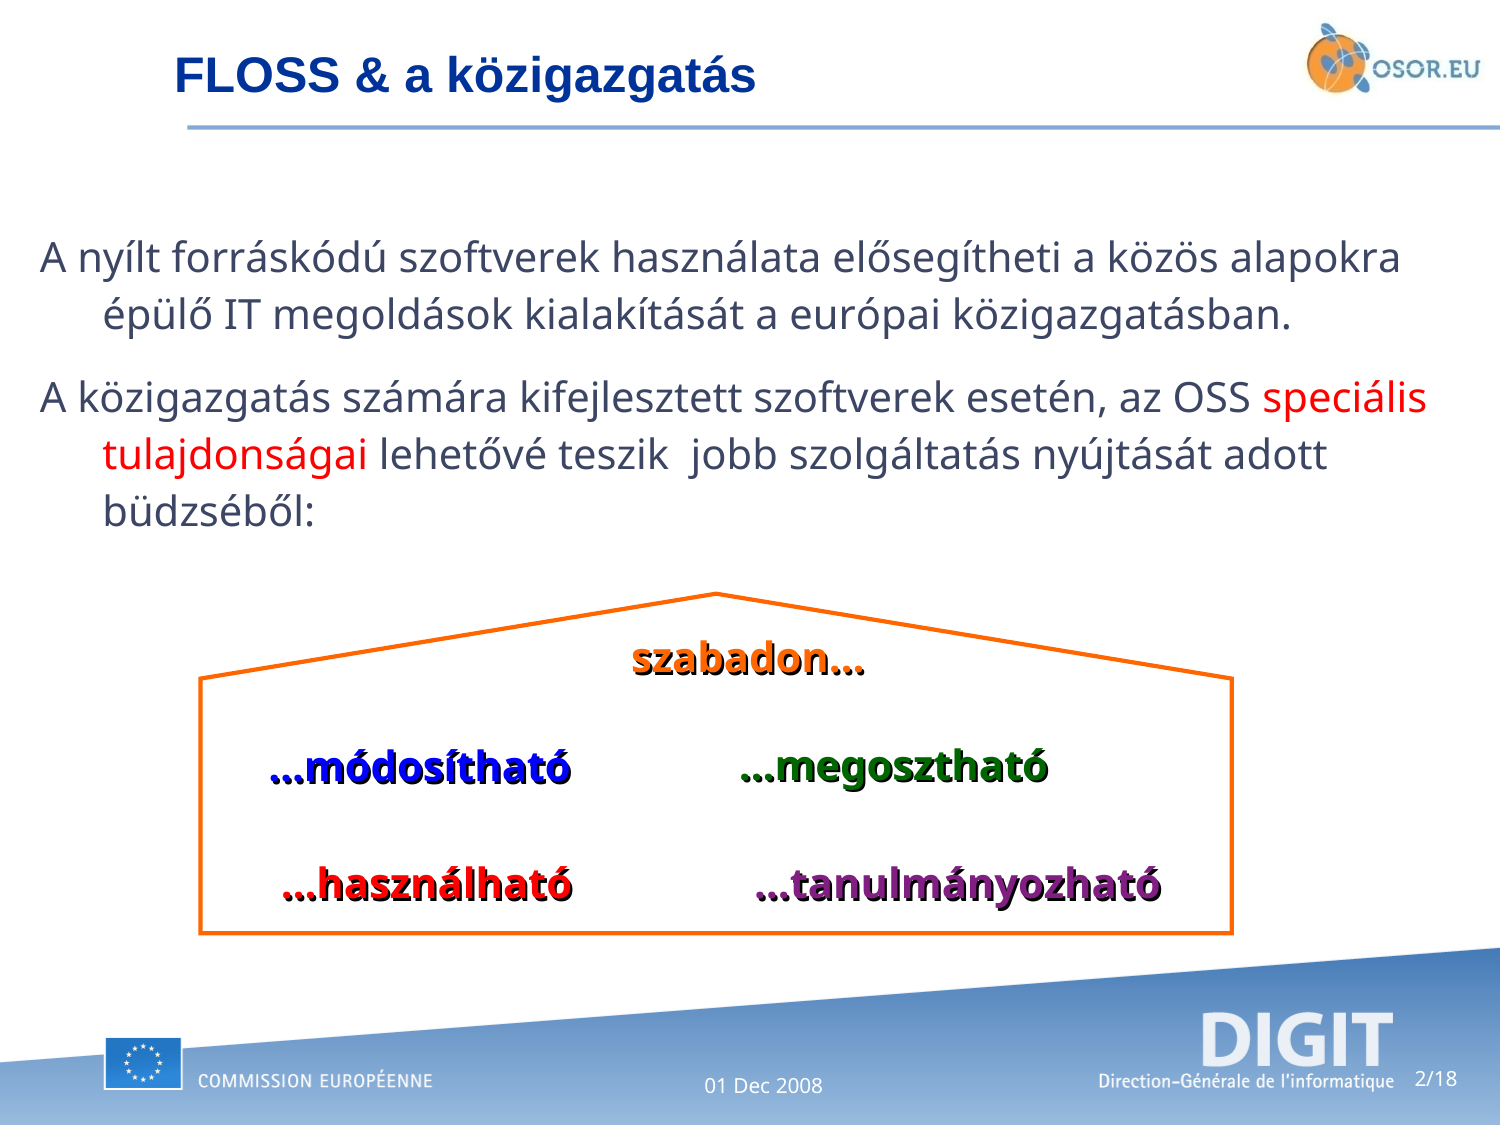

# FLOSS & a közigazgatás
A nyílt forráskódú szoftverek használata elősegítheti a közös alapokra épülő IT megoldások kialakítását a európai közigazgatásban.
A közigazgatás számára kifejlesztett szoftverek esetén, az OSS speciális tulajdonságai lehetővé teszik jobb szolgáltatás nyújtását adott büdzséből:
szabadon…
…megosztható
…módosítható
…használható
…tanulmányozható
01 Dec 2008